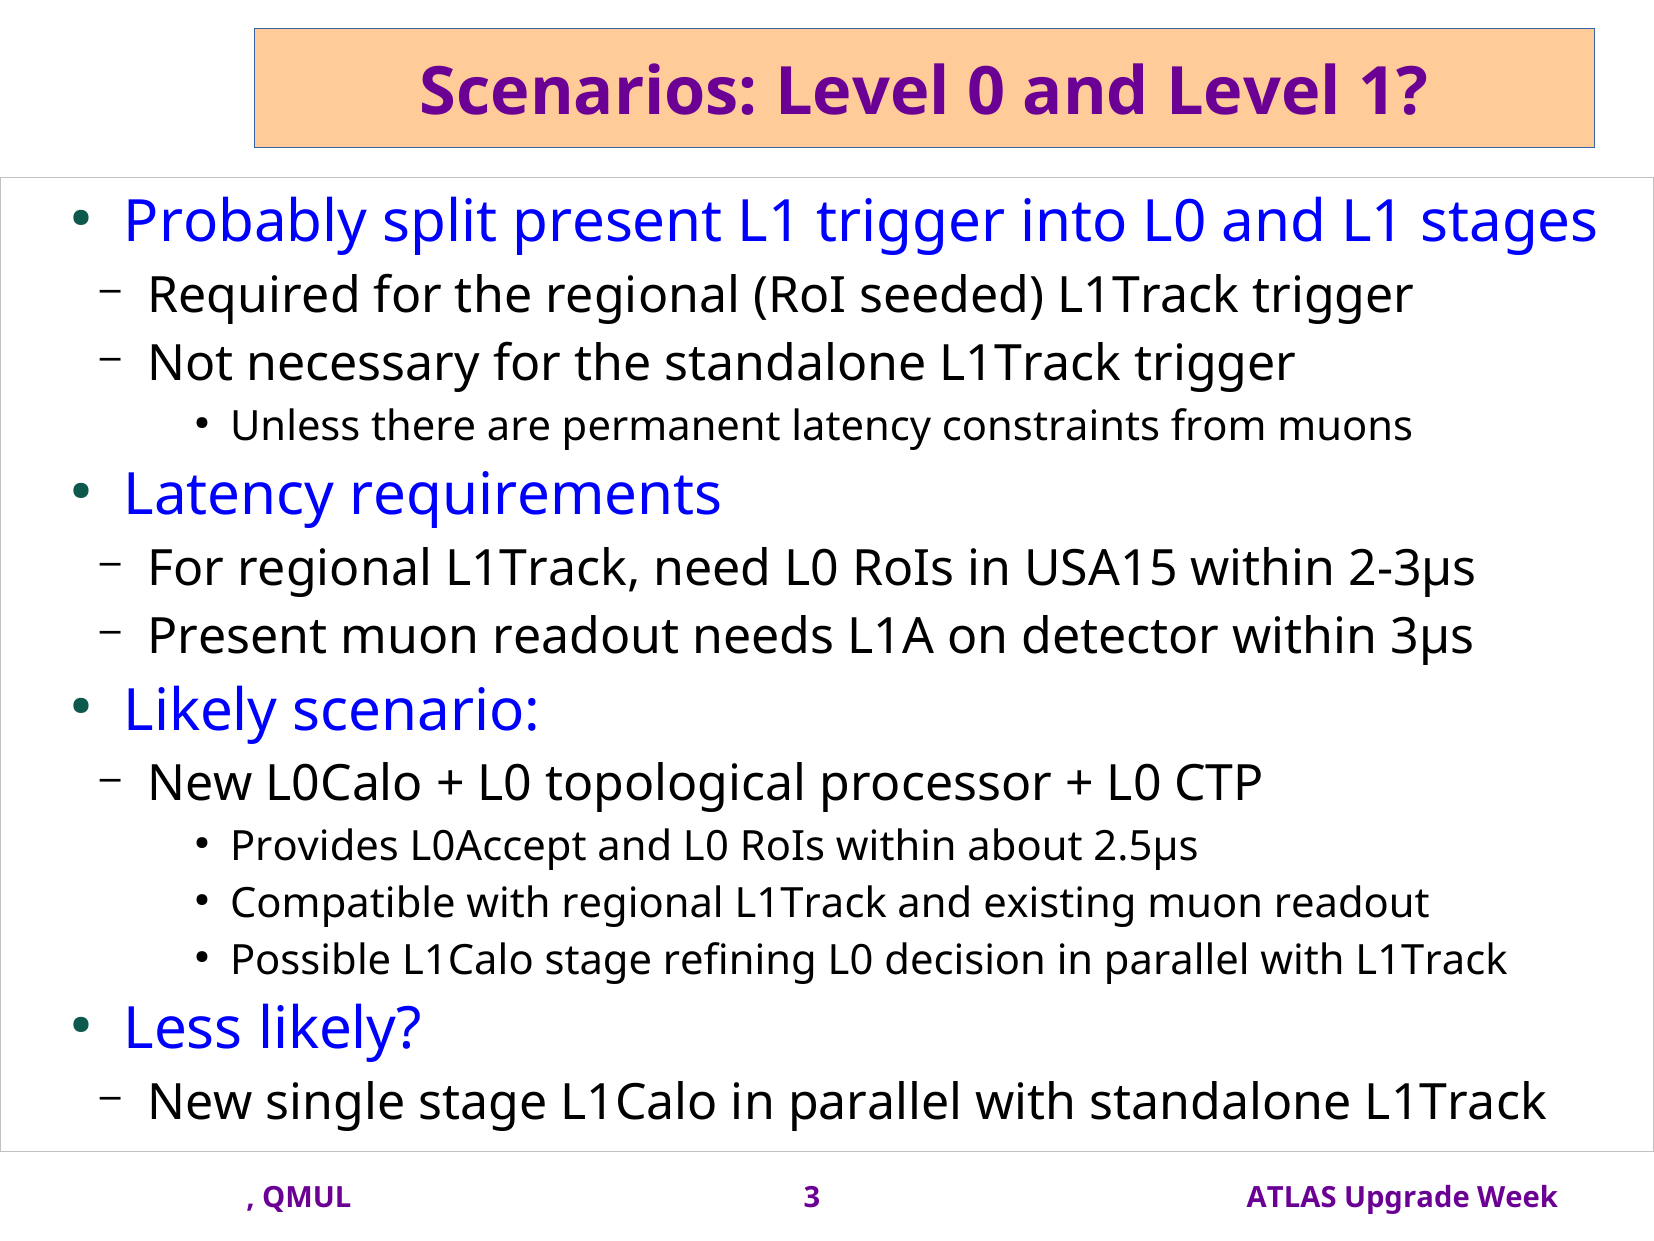

# Scenarios: Level 0 and Level 1?
Probably split present L1 trigger into L0 and L1 stages
Required for the regional (RoI seeded) L1Track trigger
Not necessary for the standalone L1Track trigger
Unless there are permanent latency constraints from muons
Latency requirements
For regional L1Track, need L0 RoIs in USA15 within 2-3µs
Present muon readout needs L1A on detector within 3µs
Likely scenario:
New L0Calo + L0 topological processor + L0 CTP
Provides L0Accept and L0 RoIs within about 2.5µs
Compatible with regional L1Track and existing muon readout
Possible L1Calo stage refining L0 decision in parallel with L1Track
Less likely?
New single stage L1Calo in parallel with standalone L1Track